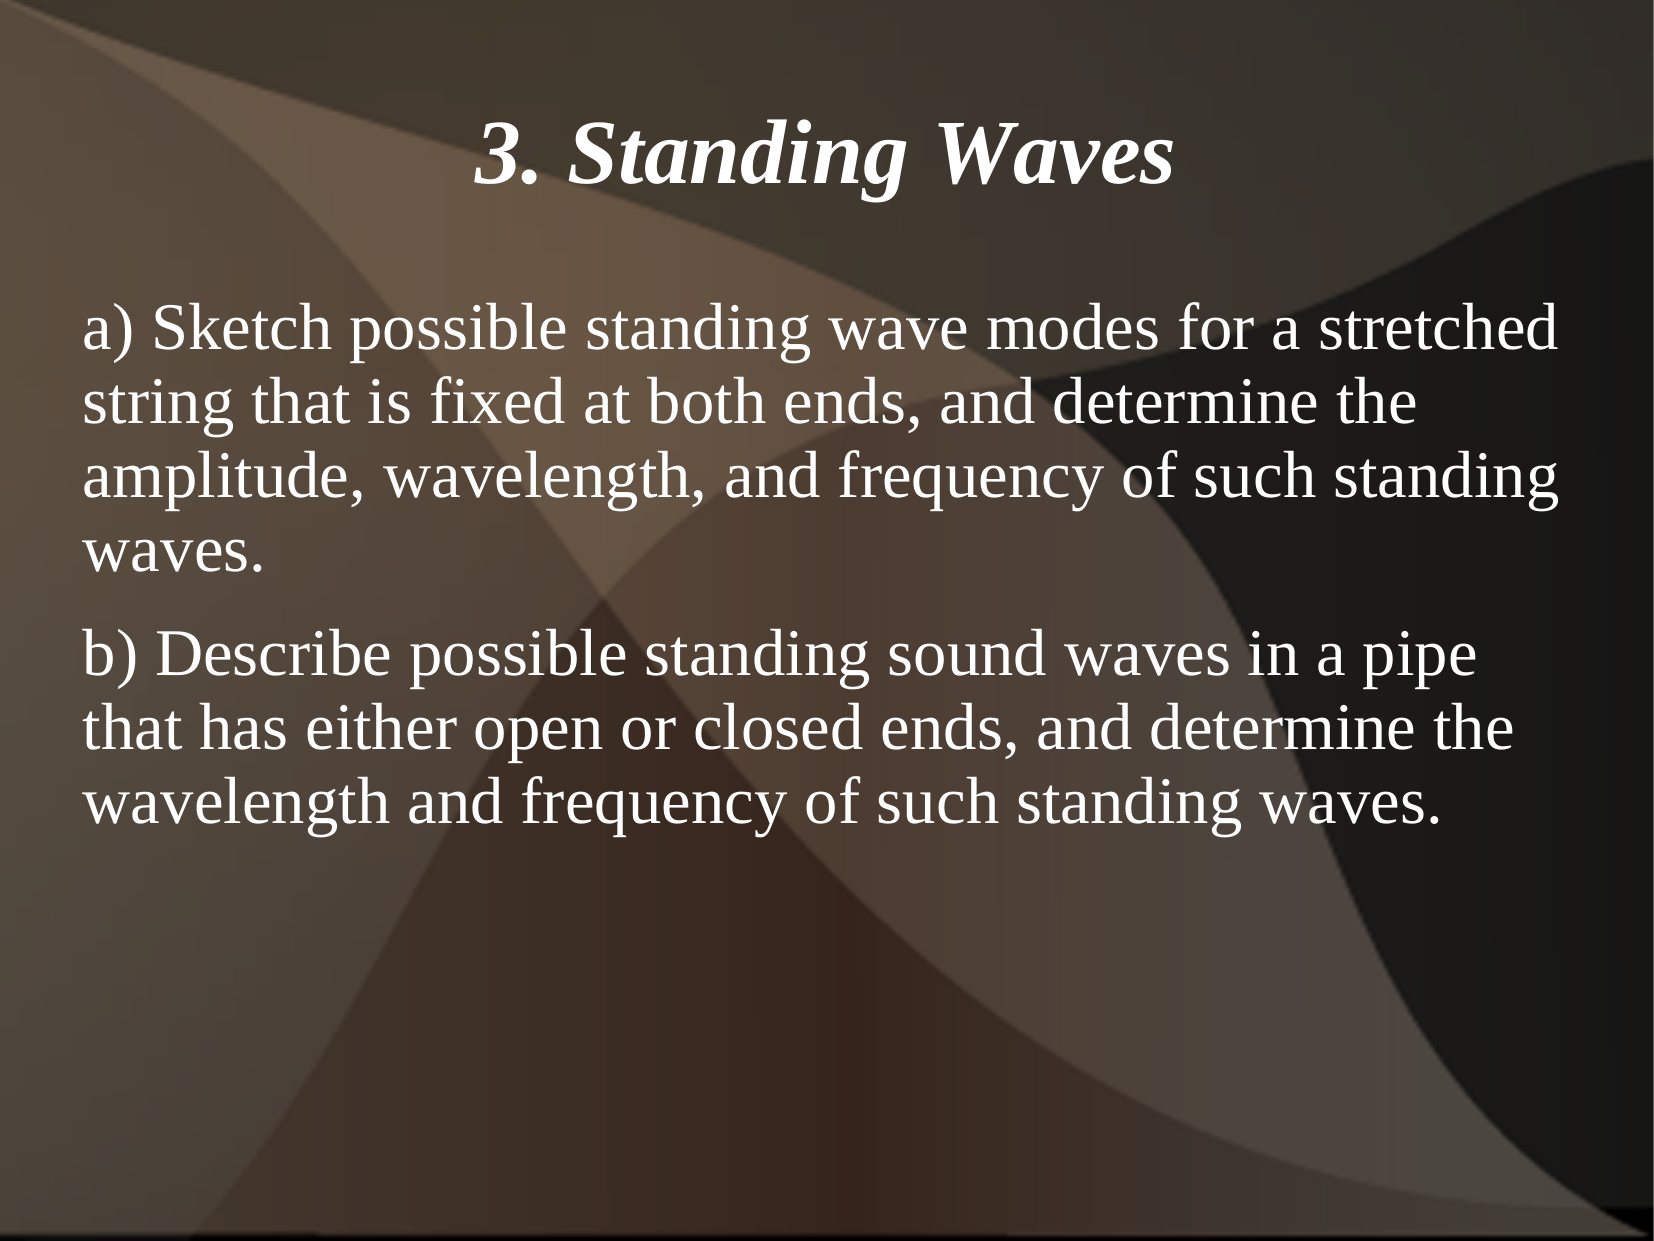

# 3. Standing Waves
a) Sketch possible standing wave modes for a stretched string that is fixed at both ends, and determine the amplitude, wavelength, and frequency of such standing waves.
b) Describe possible standing sound waves in a pipe that has either open or closed ends, and determine the wavelength and frequency of such standing waves.